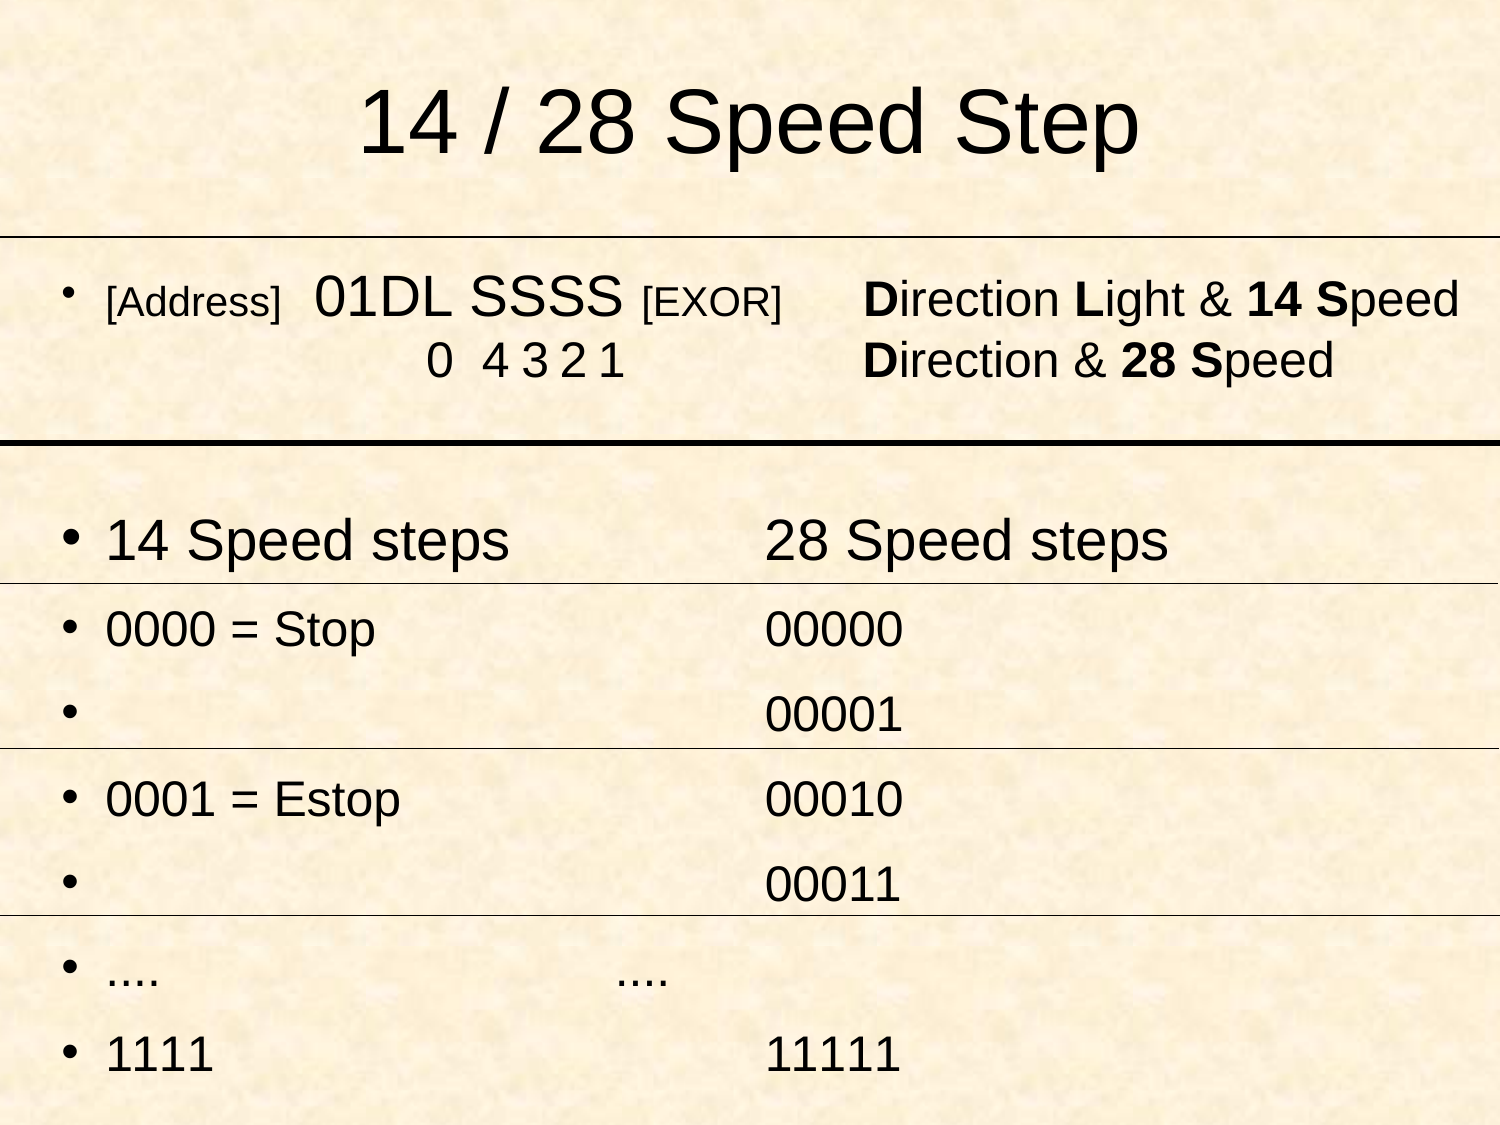

# 14 / 28 Speed Step
[Address] 01DL SSSS [EXOR] Direction Light & 14 Speed
 0 4 3 2 1	 Direction & 28 Speed
14 Speed steps		28 Speed steps
0000 = Stop			00000
					00001
0001 = Estop			00010
					00011
....				....
1111				11111